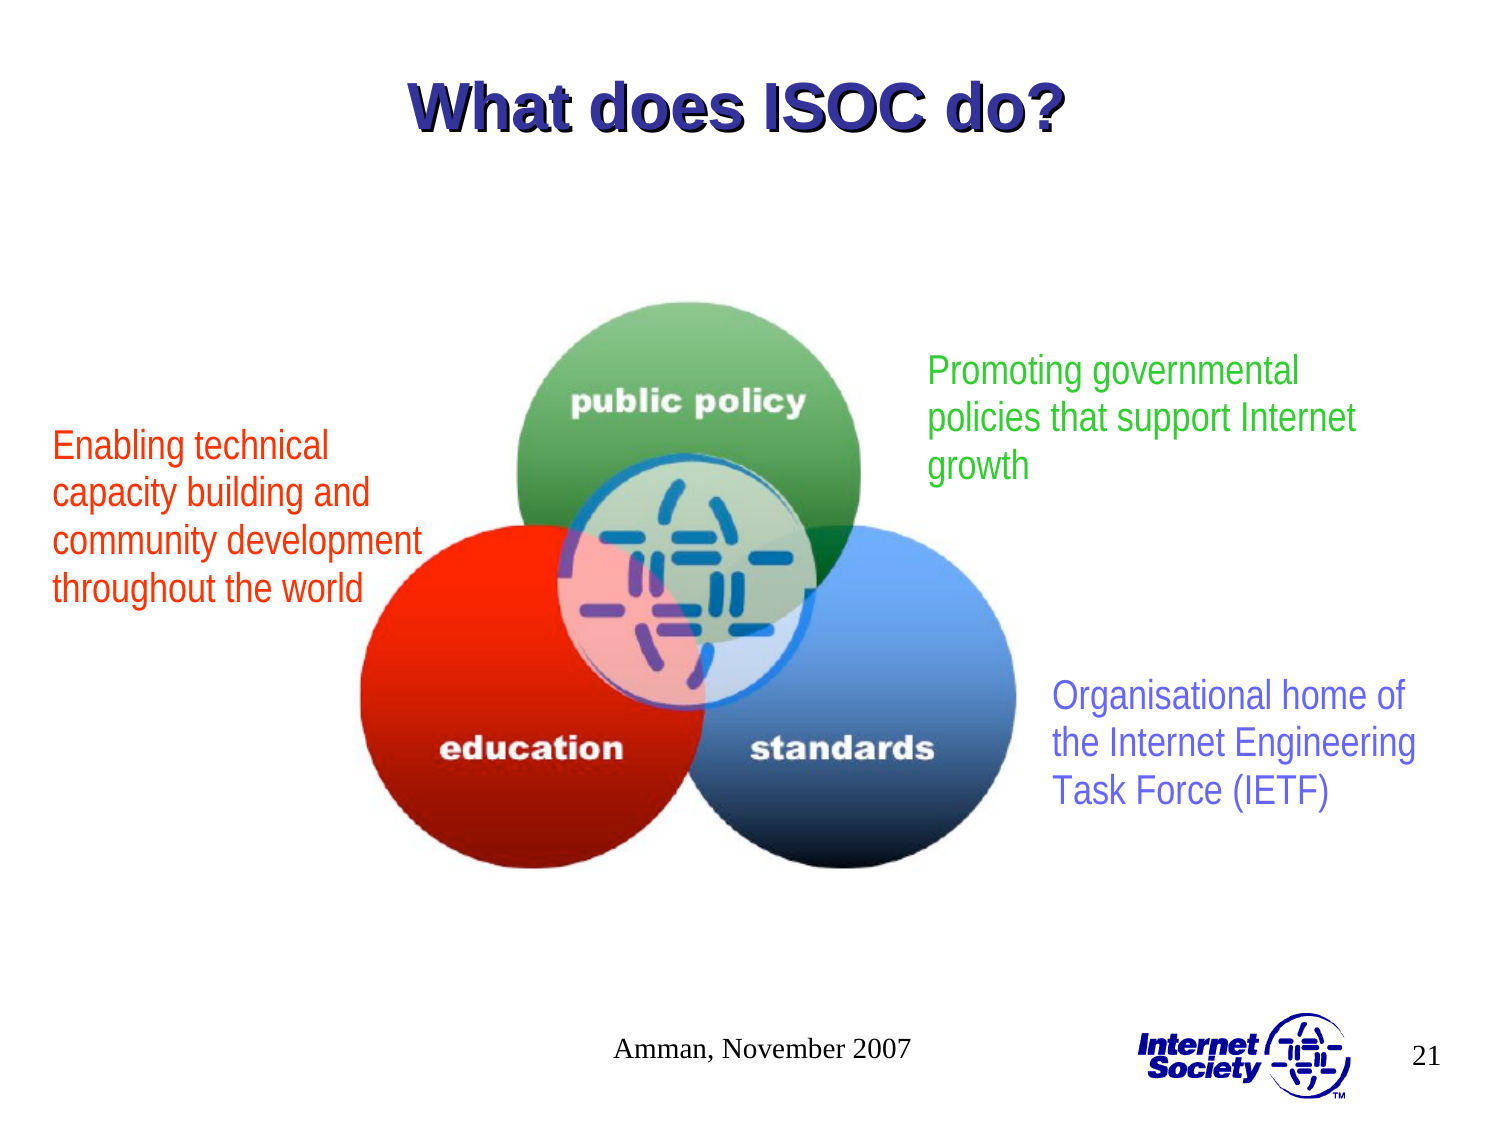

# What does ISOC do?
Promoting governmental policies that support Internet growth
Enabling technical capacity building and community development throughout the world
Organisational home of the Internet Engineering Task Force (IETF)